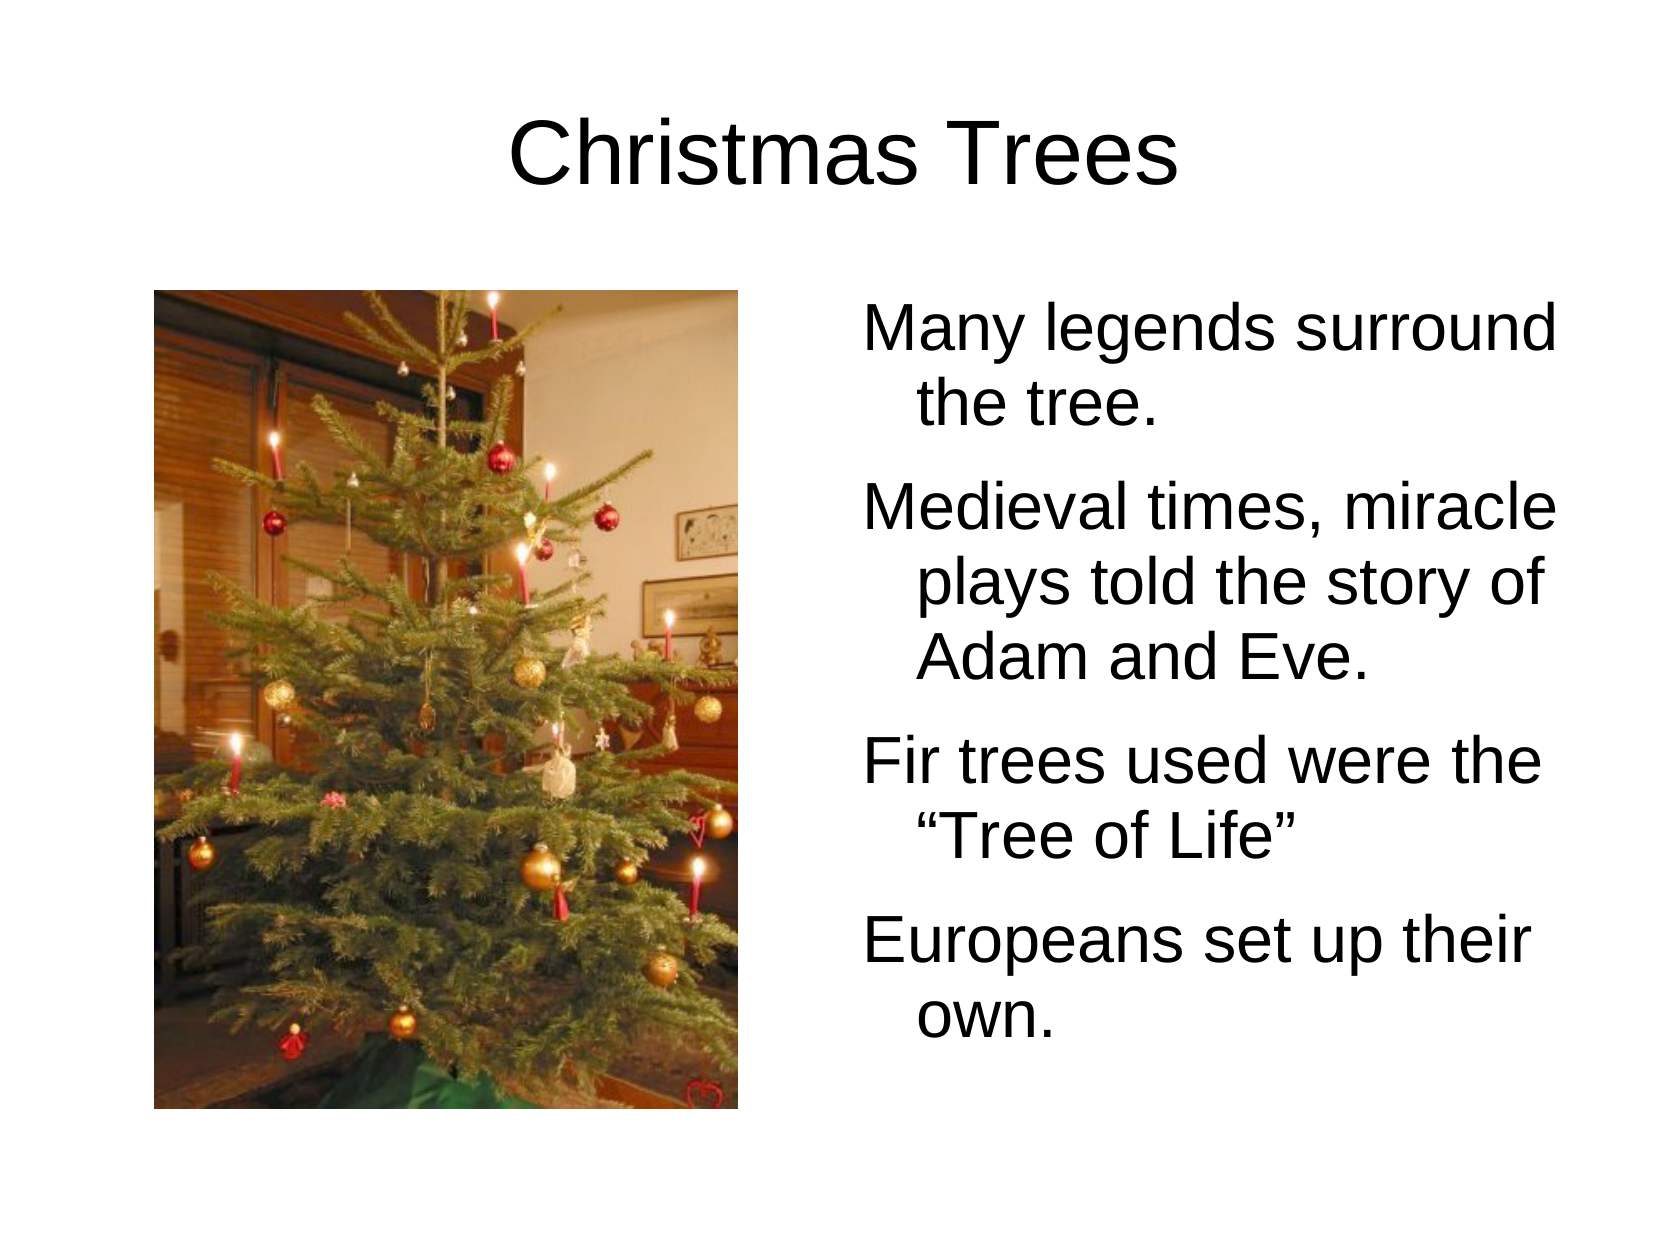

# Christmas Trees
Many legends surround the tree.
Medieval times, miracle plays told the story of Adam and Eve.
Fir trees used were the “Tree of Life”
Europeans set up their own.